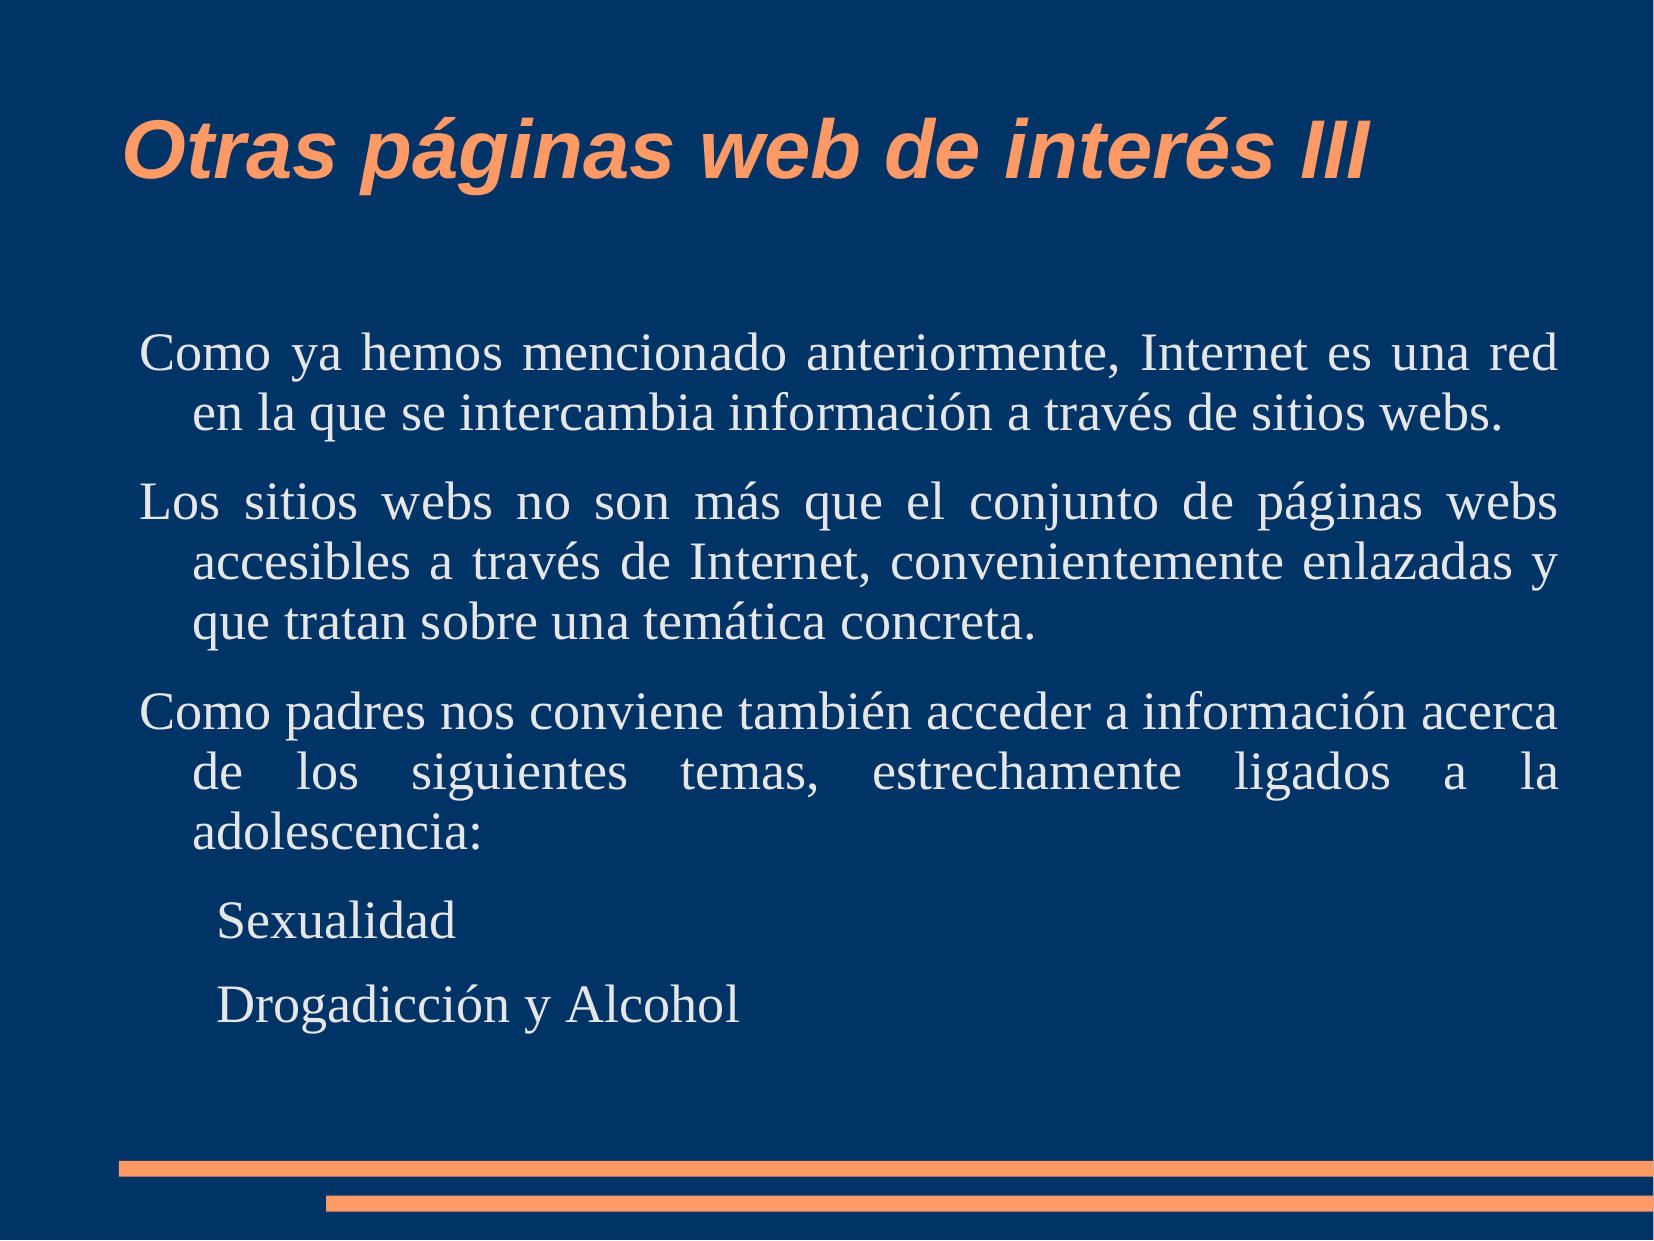

# Otras páginas web de interés III
Como ya hemos mencionado anteriormente, Internet es una red en la que se intercambia información a través de sitios webs.
Los sitios webs no son más que el conjunto de páginas webs accesibles a través de Internet, convenientemente enlazadas y que tratan sobre una temática concreta.
Como padres nos conviene también acceder a información acerca de los siguientes temas, estrechamente ligados a la adolescencia:
Sexualidad
Drogadicción y Alcohol